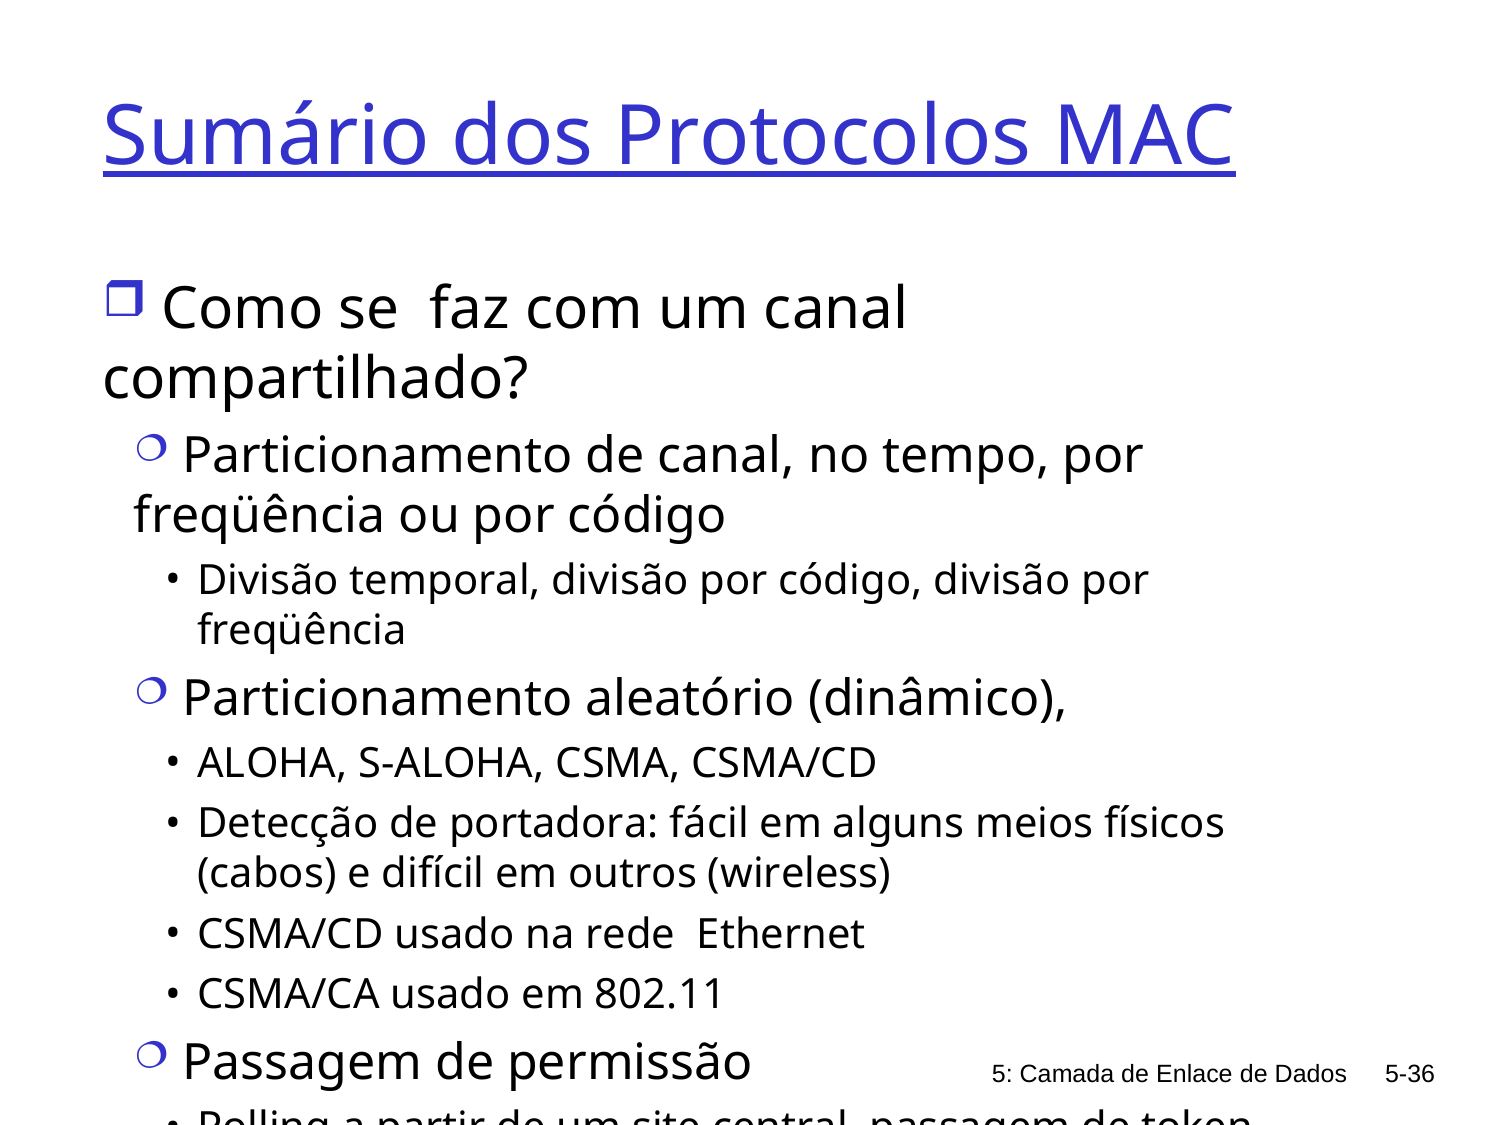

# Sumário dos Protocolos MAC
 Como se faz com um canal compartilhado?
 Particionamento de canal, no tempo, por freqüência ou por código
Divisão temporal, divisão por código, divisão por freqüência
 Particionamento aleatório (dinâmico),
ALOHA, S-ALOHA, CSMA, CSMA/CD
Detecção de portadora: fácil em alguns meios físicos (cabos) e difícil em outros (wireless)
CSMA/CD usado na rede Ethernet
CSMA/CA usado em 802.11
 Passagem de permissão
Polling a partir de um site central, passagem de token
5: Camada de Enlace de Dados